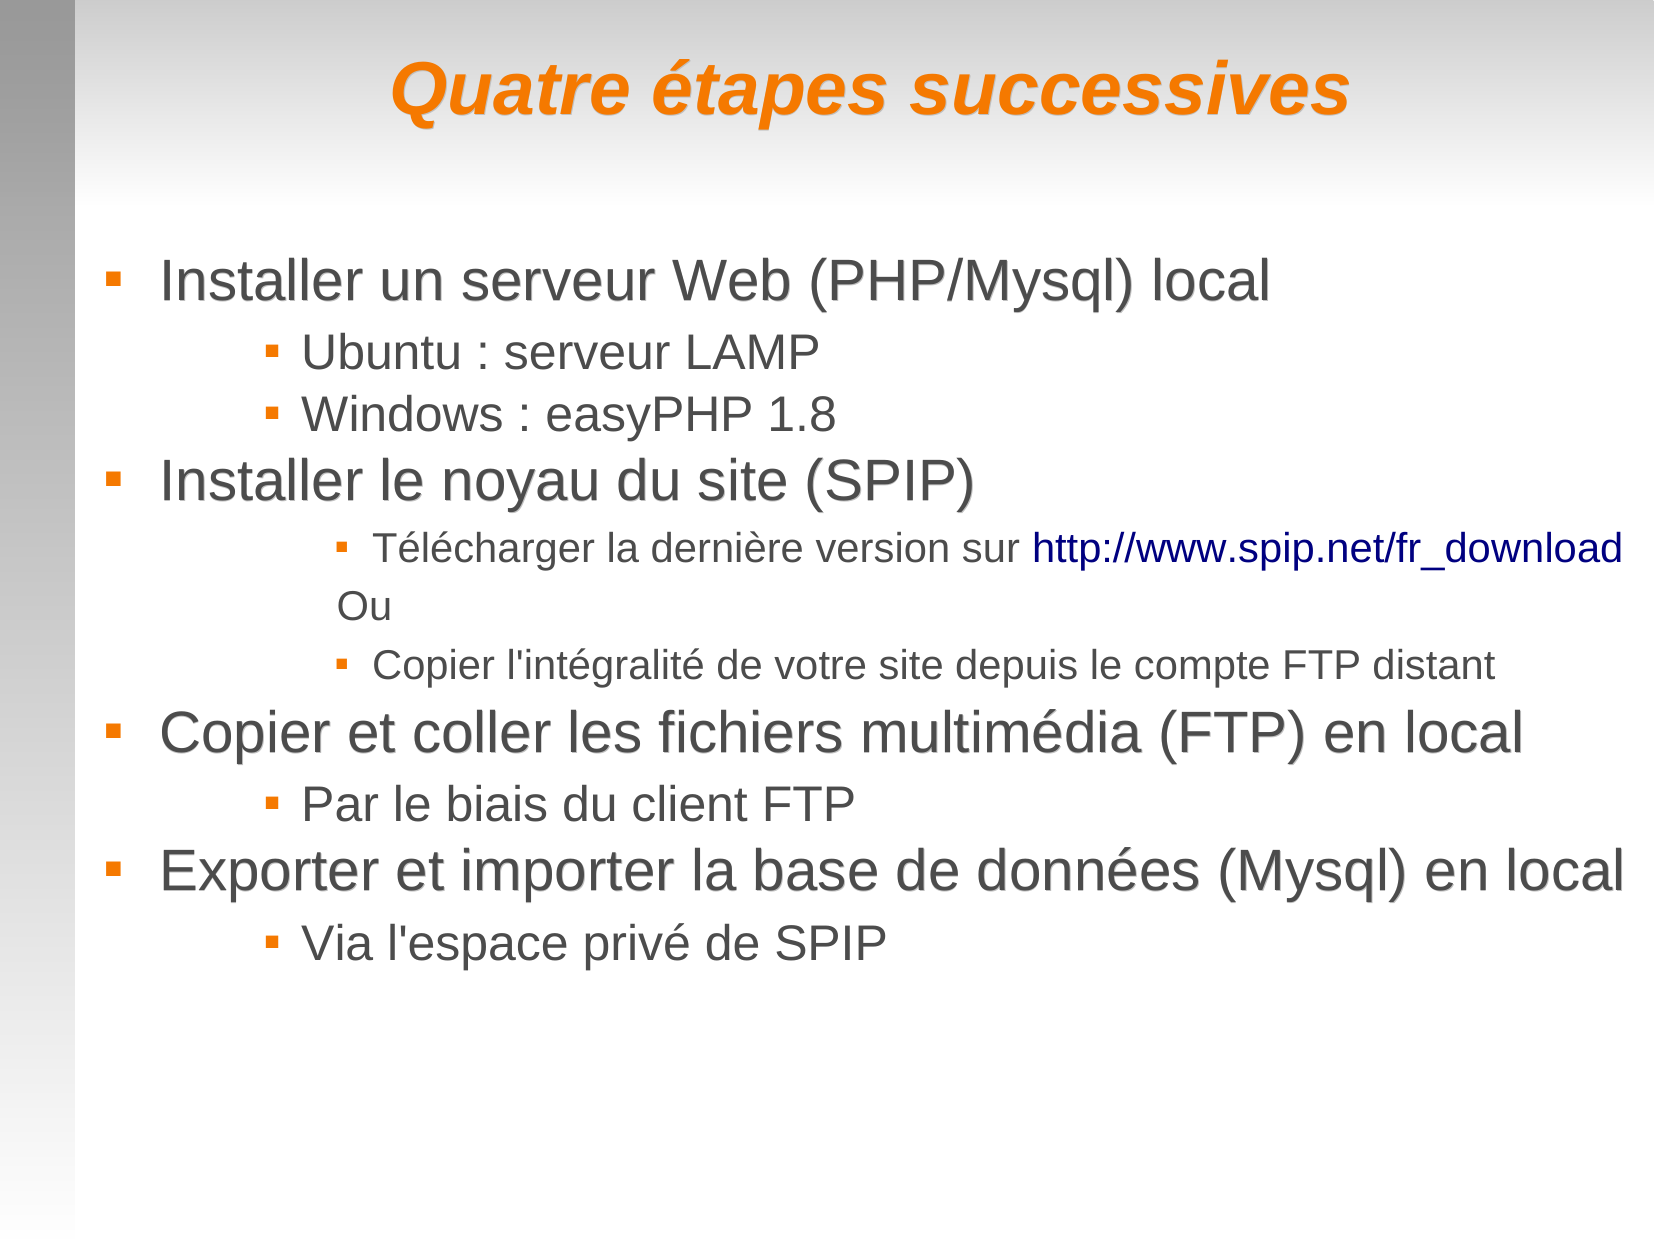

# Quatre étapes successives
Installer un serveur Web (PHP/Mysql) local
Ubuntu : serveur LAMP
Windows : easyPHP 1.8
Installer le noyau du site (SPIP)
Télécharger la dernière version sur http://www.spip.net/fr_download
Ou
Copier l'intégralité de votre site depuis le compte FTP distant
Copier et coller les fichiers multimédia (FTP) en local
Par le biais du client FTP
Exporter et importer la base de données (Mysql) en local
Via l'espace privé de SPIP